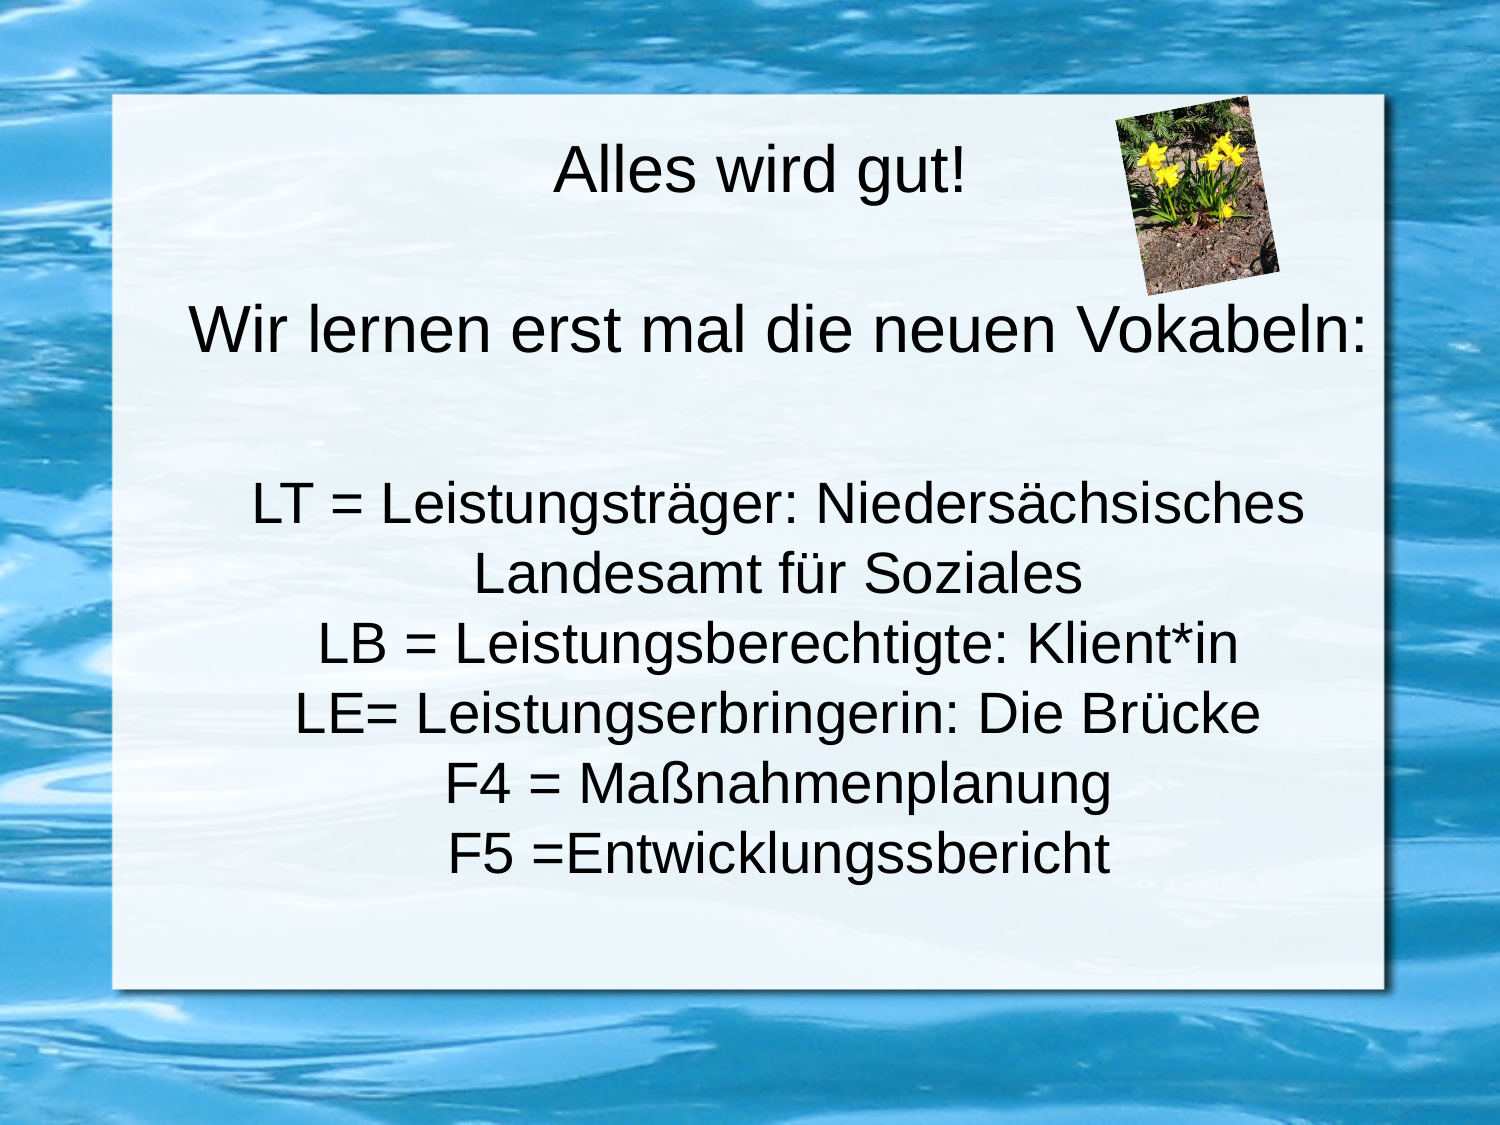

# Alles wird gut! Wir lernen erst mal die neuen Vokabeln: LT = Leistungsträger: Niedersächsisches Landesamt für Soziales LB = Leistungsberechtigte: Klient*in LE= Leistungserbringerin: Die Brücke F4 = Maßnahmenplanung F5 =Entwicklungssbericht